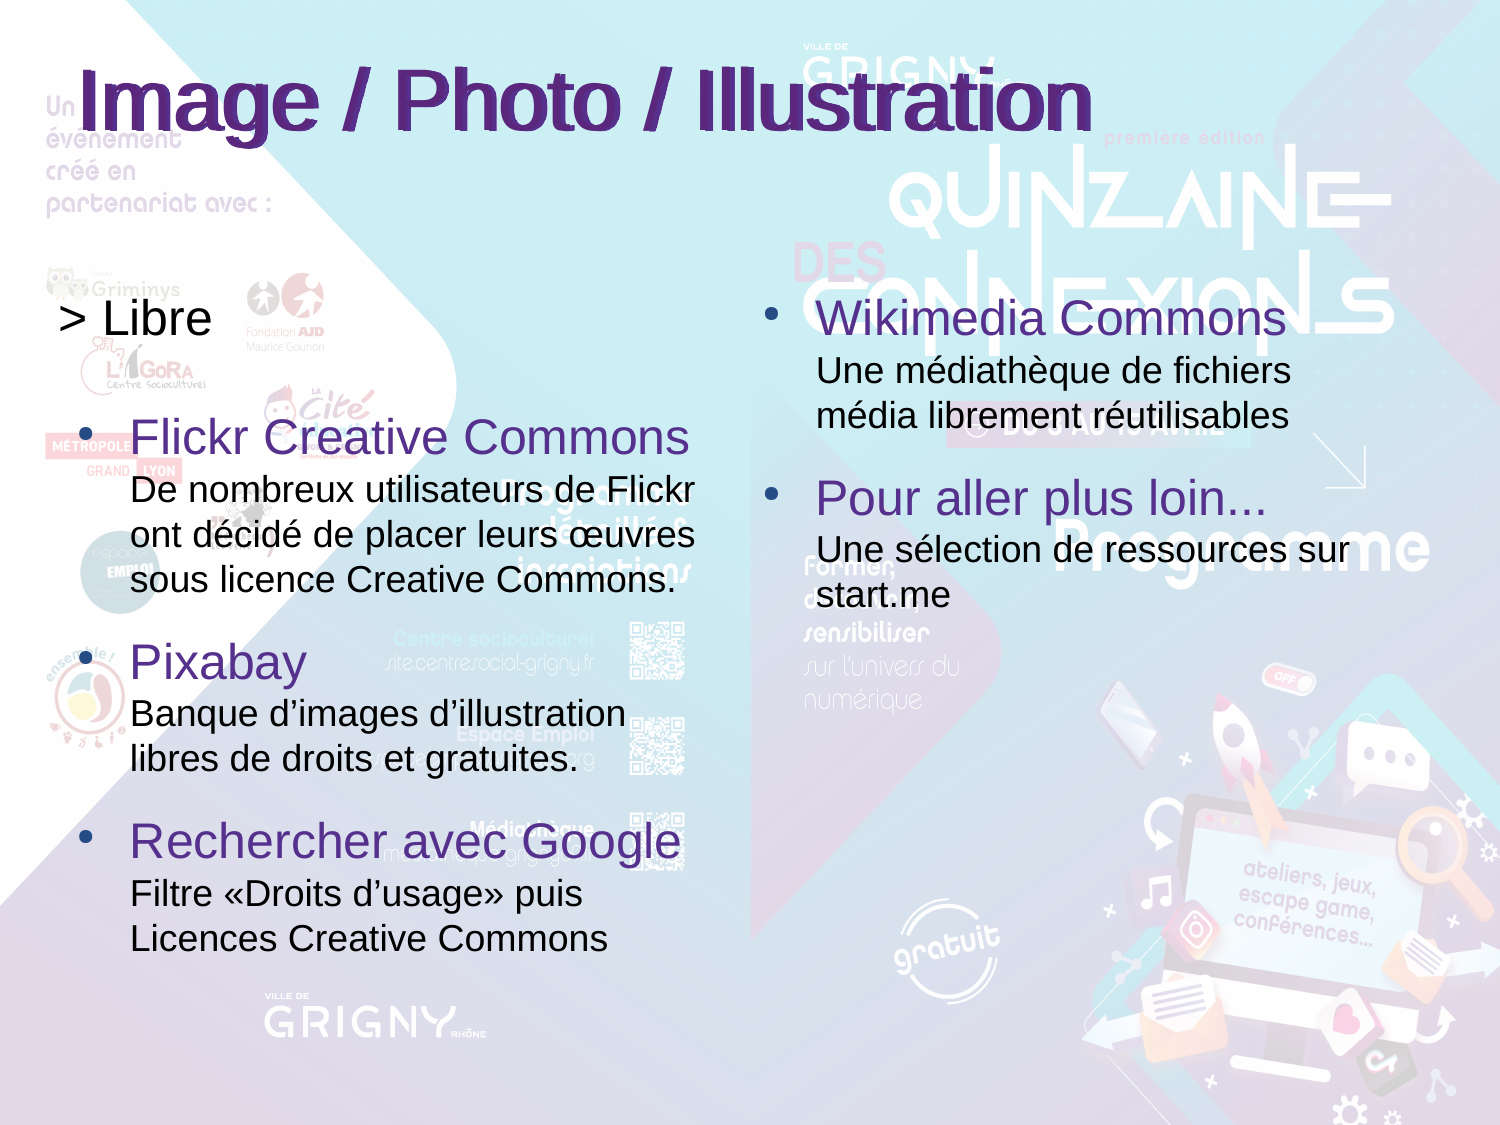

# Image / Photo / Illustration
> Libre
Flickr Creative Commons
De nombreux utilisateurs de Flickr ont décidé de placer leurs œuvres sous licence Creative Commons.
Pixabay
Banque d’images d’illustration libres de droits et gratuites.
Rechercher avec Google
Filtre «Droits d’usage» puis Licences Creative Commons
Wikimedia Commons
Une médiathèque de fichiers média librement réutilisables
Pour aller plus loin...
Une sélection de ressources sur start.me